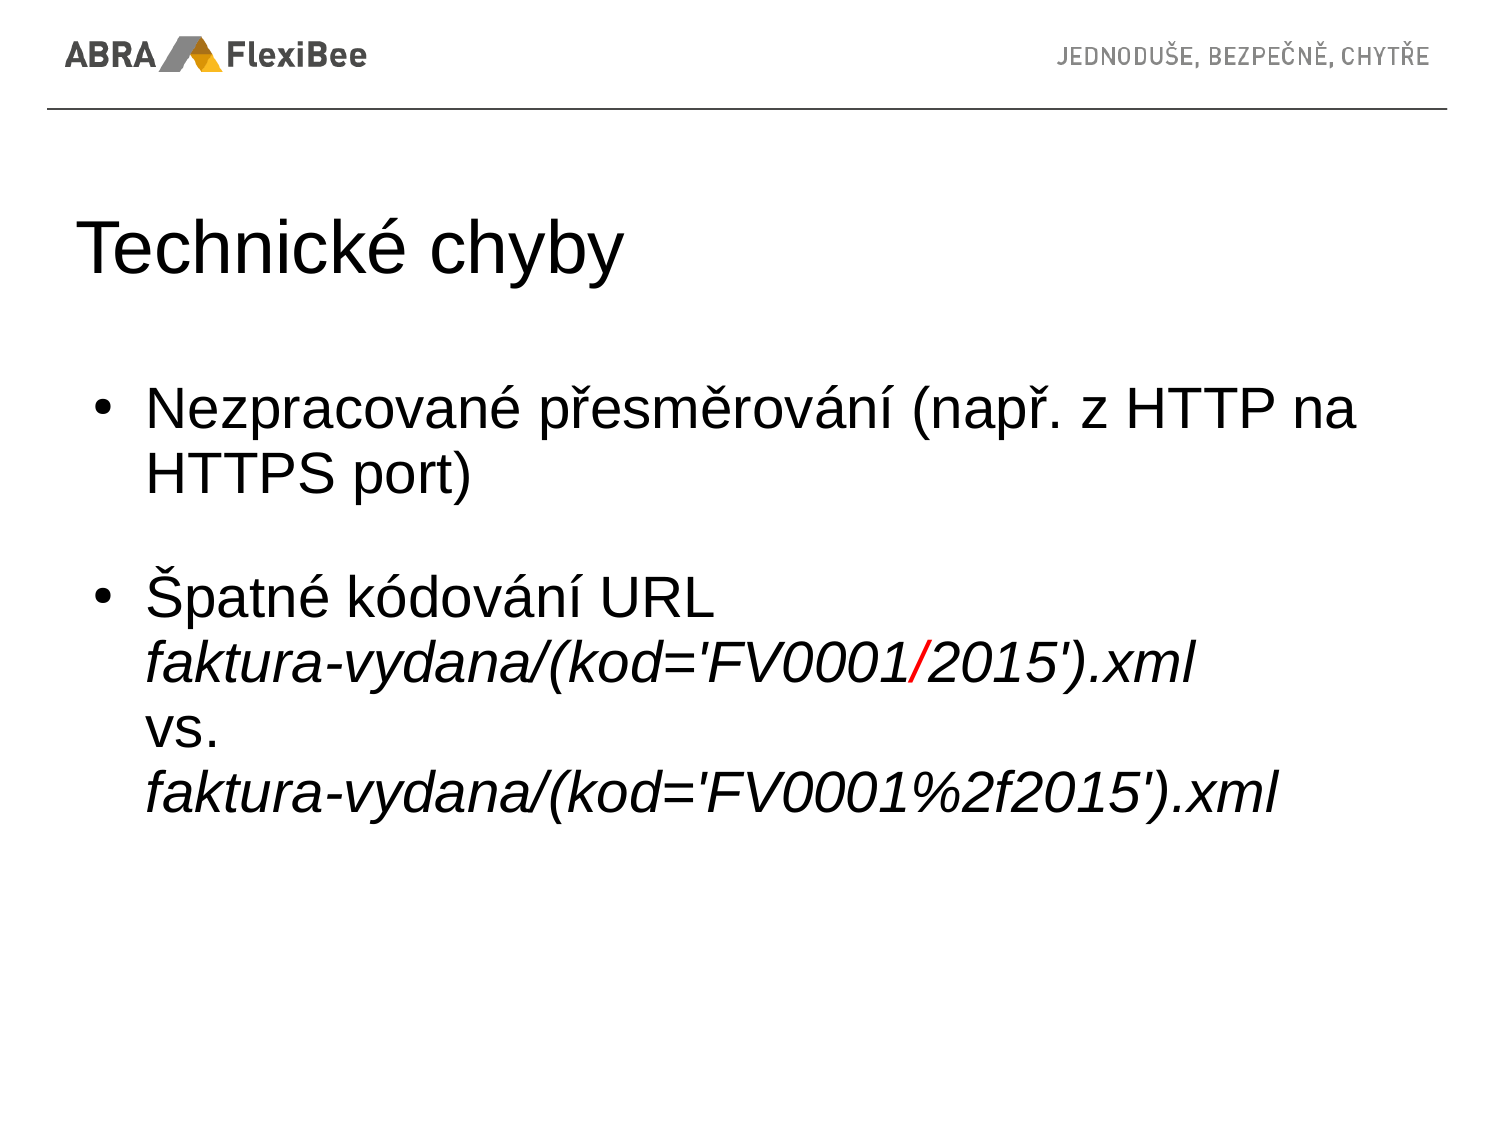

# Technické chyby
Nezpracované přesměrování (např. z HTTP na HTTPS port)
Špatné kódování URL
faktura-vydana/(kod='FV0001/2015').xml
vs.
faktura-vydana/(kod='FV0001%2f2015').xml